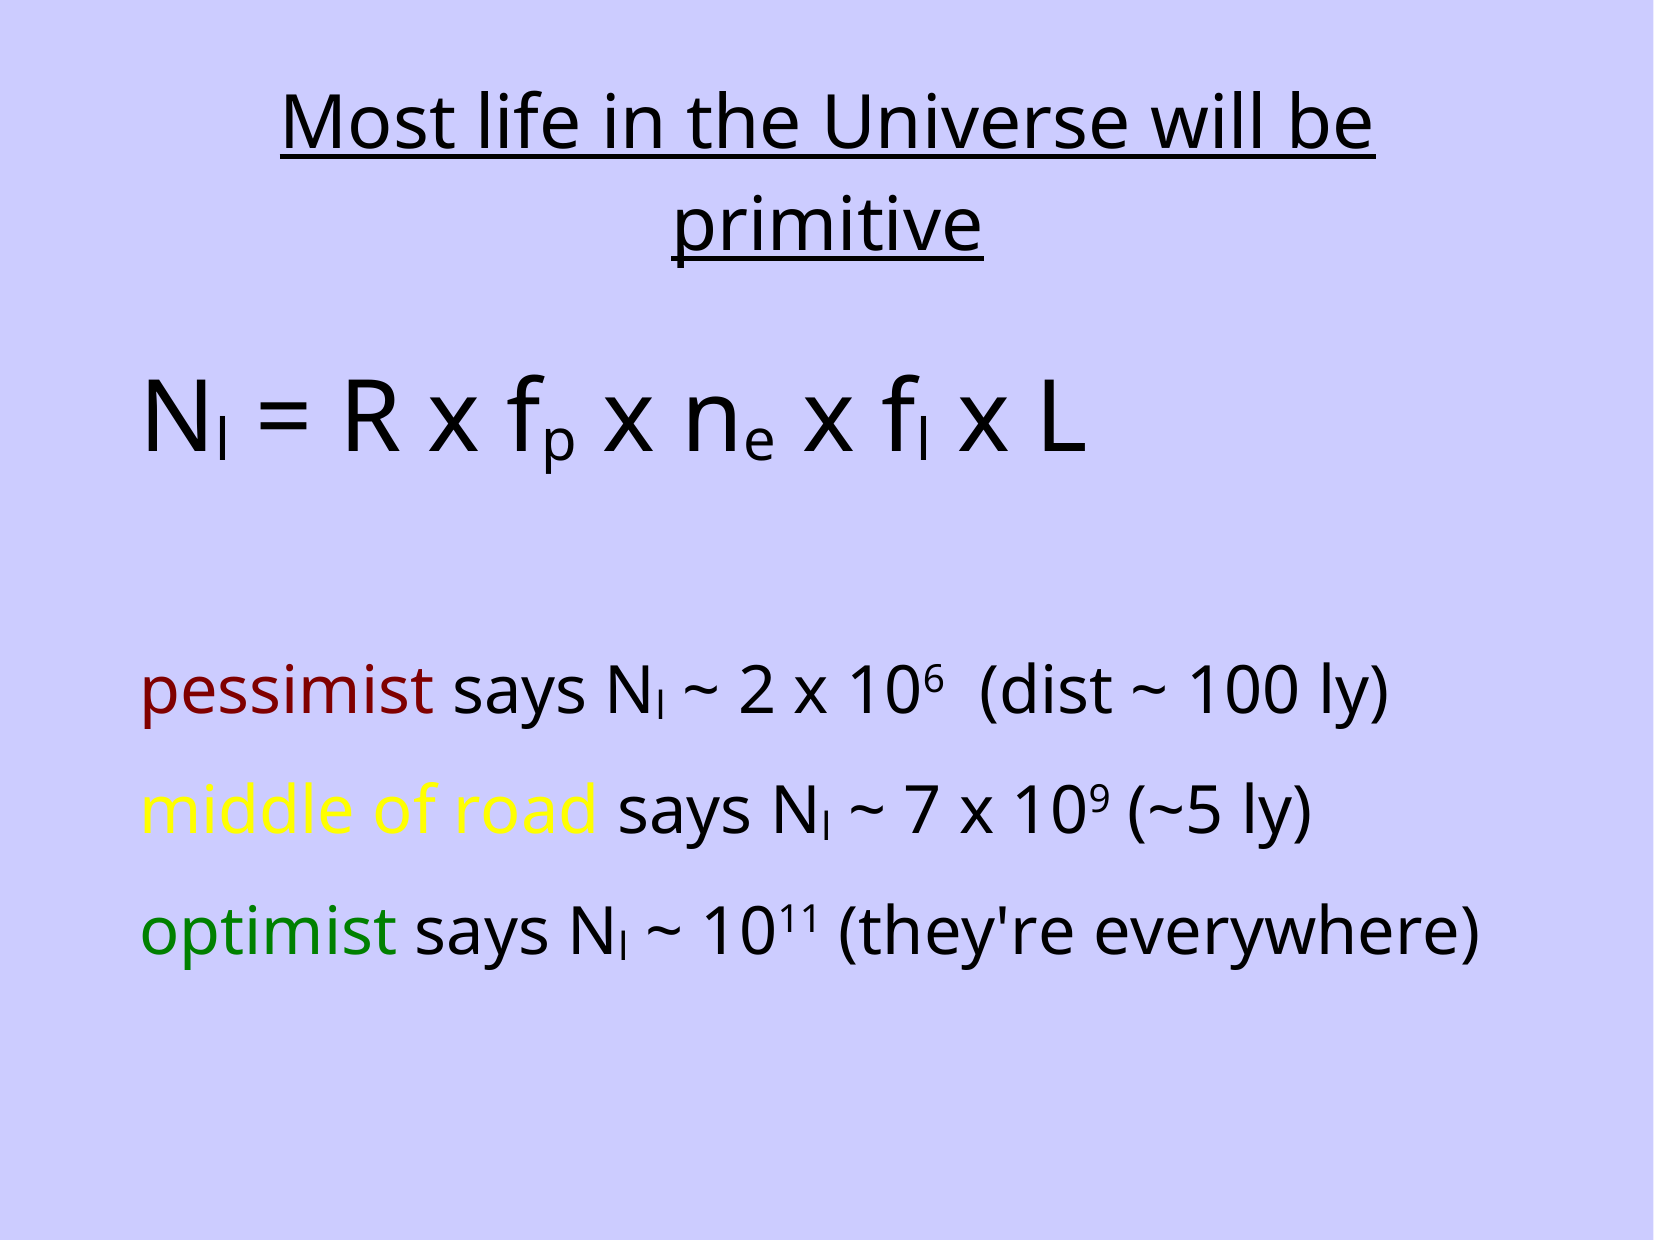

# Most life in the Universe will be primitive
Nl = R x fp x ne x fl x L
pessimist says Nl ~ 2 x 106 (dist ~ 100 ly)
middle of road says Nl ~ 7 x 109 (~5 ly)
optimist says Nl ~ 1011 (they're everywhere)